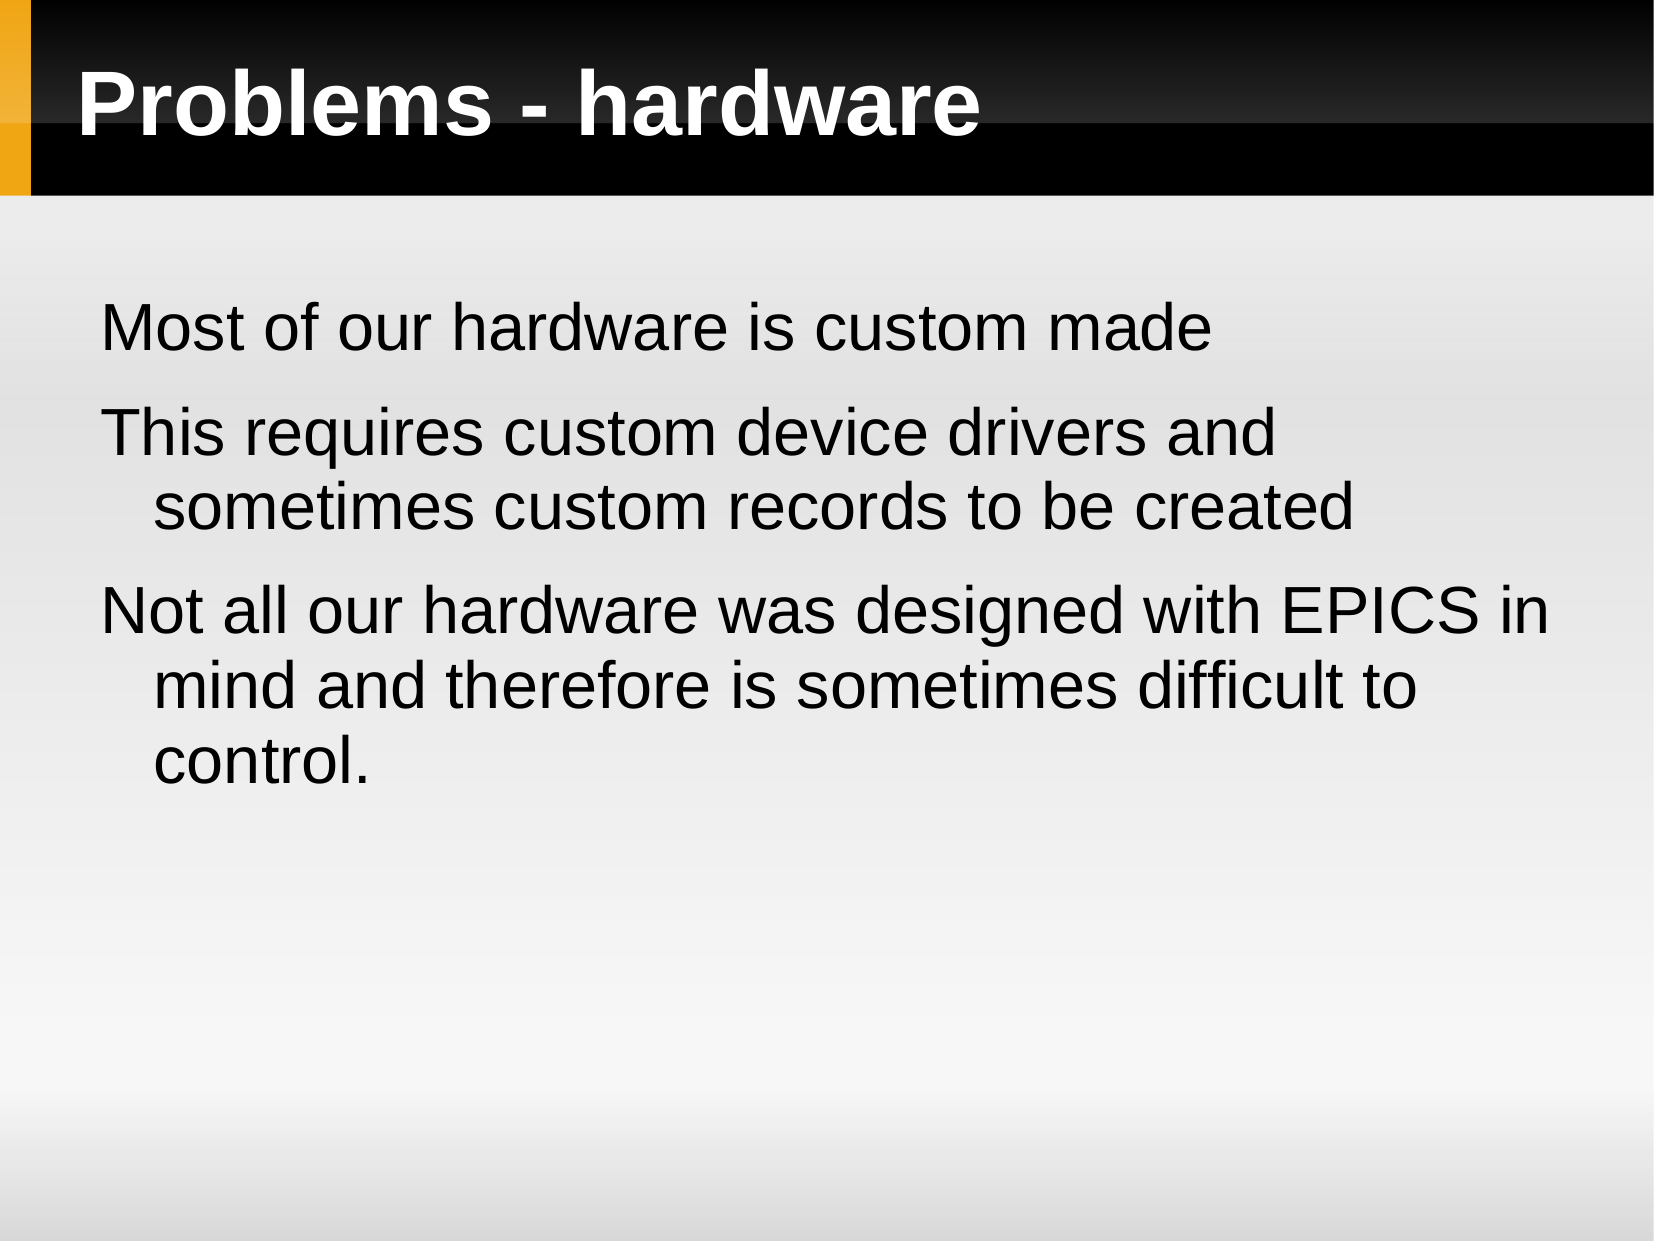

# Problems - hardware
Most of our hardware is custom made
This requires custom device drivers and sometimes custom records to be created
Not all our hardware was designed with EPICS in mind and therefore is sometimes difficult to control.